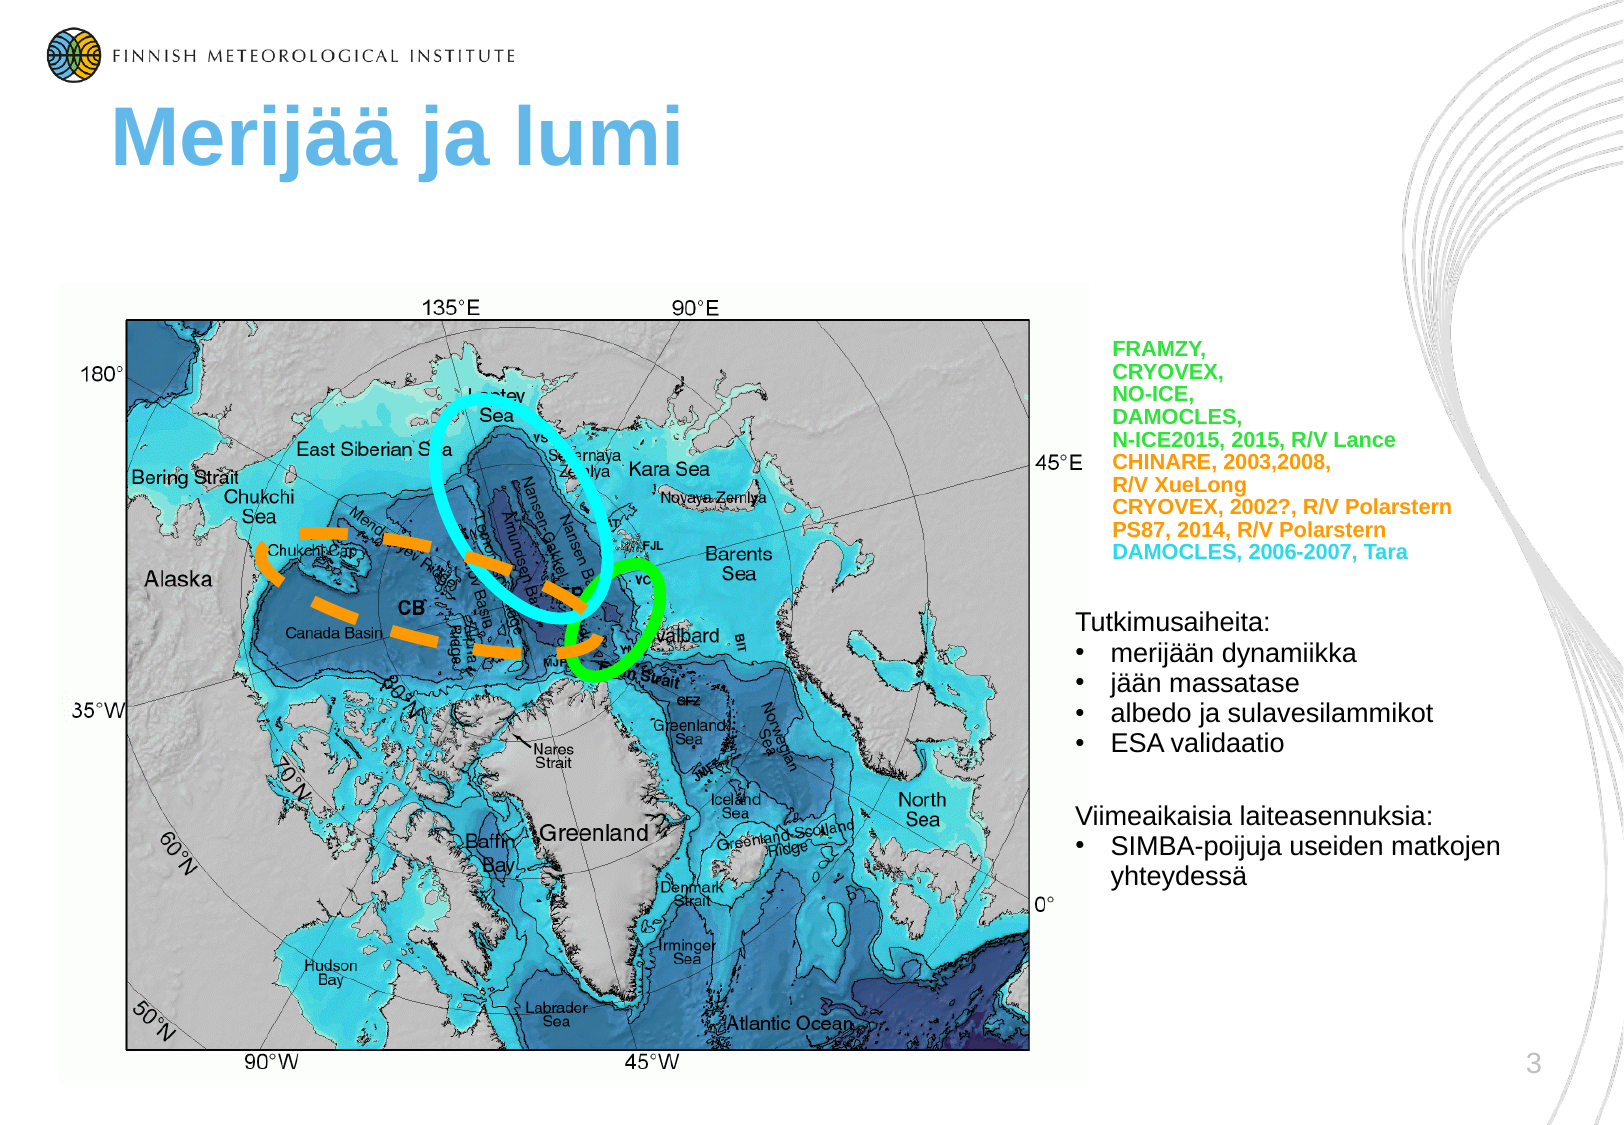

# Merijää ja lumi
FRAMZY,
CRYOVEX,
NO-ICE,
DAMOCLES,
N-ICE2015, 2015, R/V Lance
CHINARE, 2003,2008,
R/V XueLong
CRYOVEX, 2002?, R/V Polarstern
PS87, 2014, R/V Polarstern
DAMOCLES, 2006-2007, Tara
Tutkimusaiheita:
merijään dynamiikka
jään massatase
albedo ja sulavesilammikot
ESA validaatio
Viimeaikaisia laiteasennuksia:
SIMBA-poijuja useiden matkojen yhteydessä
3